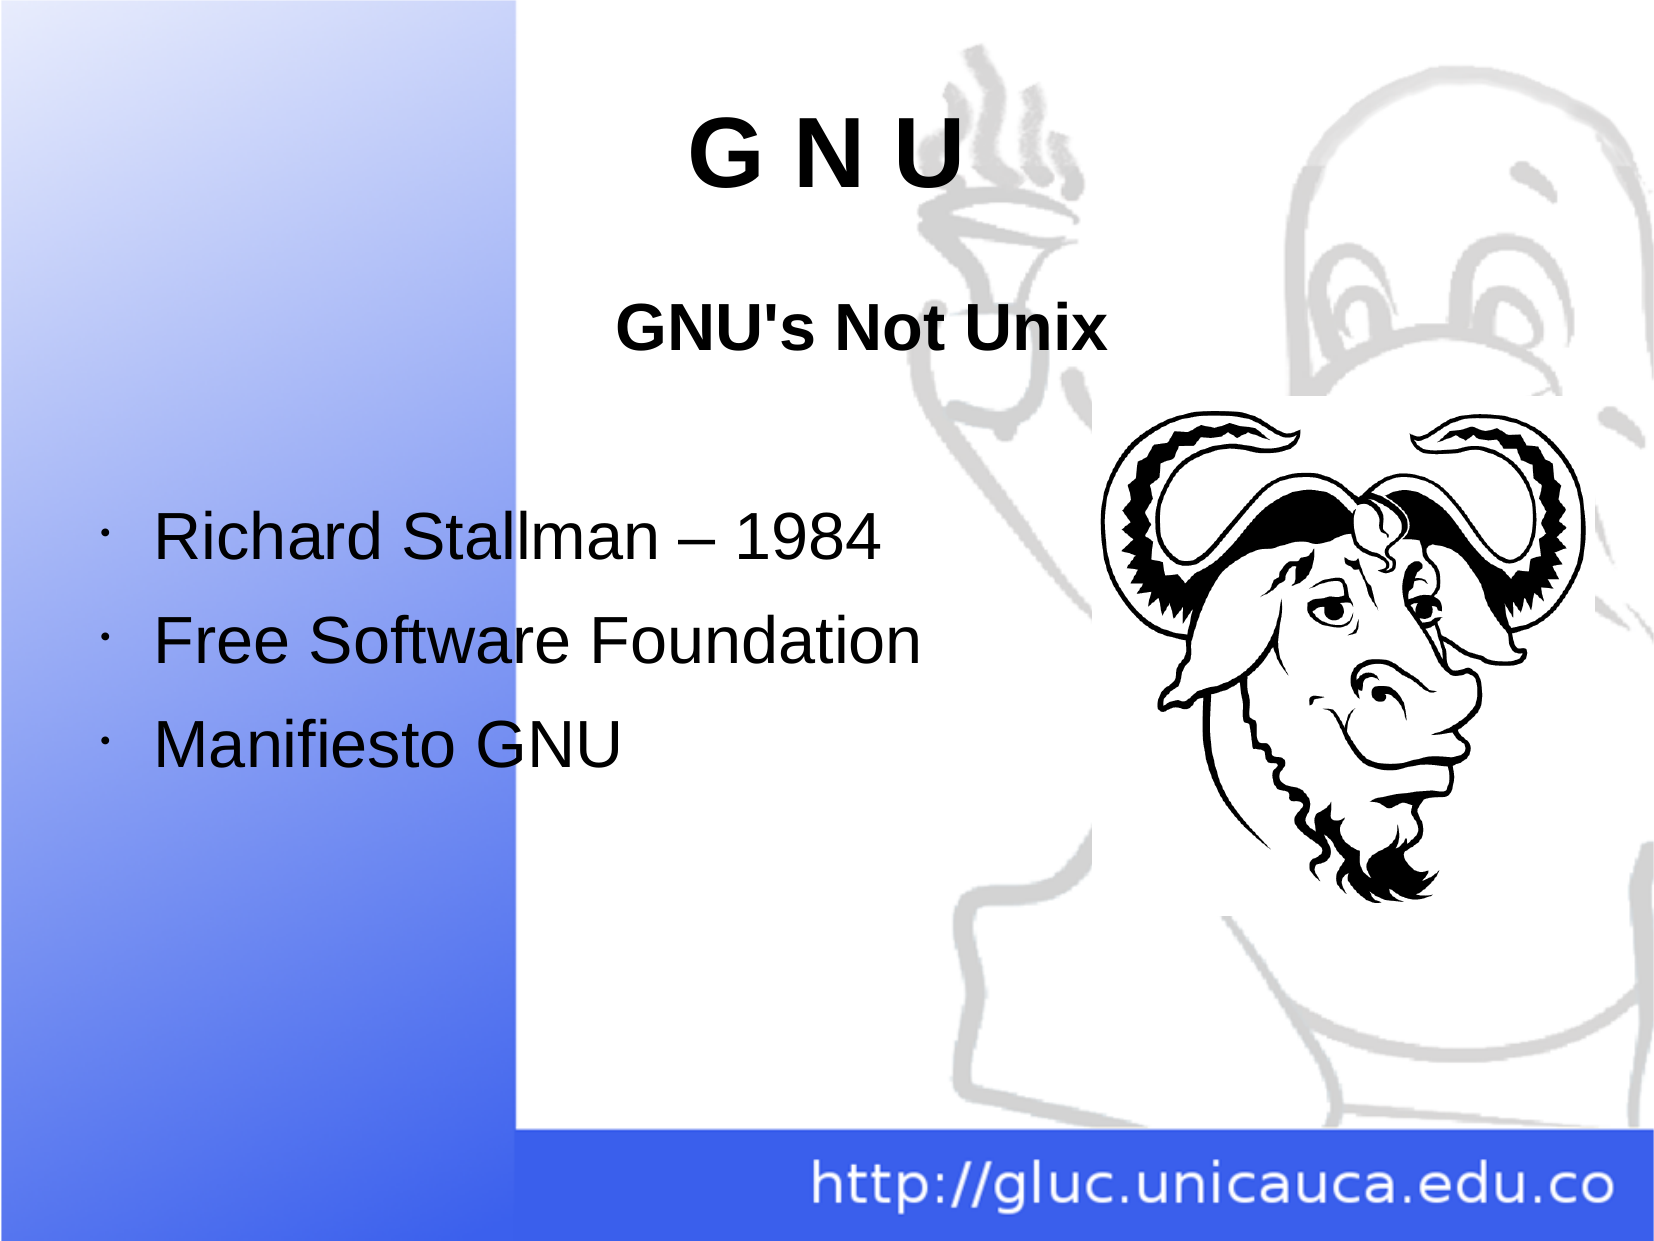

# G N U
GNU's Not Unix
Richard Stallman – 1984
Free Software Foundation
Manifiesto GNU